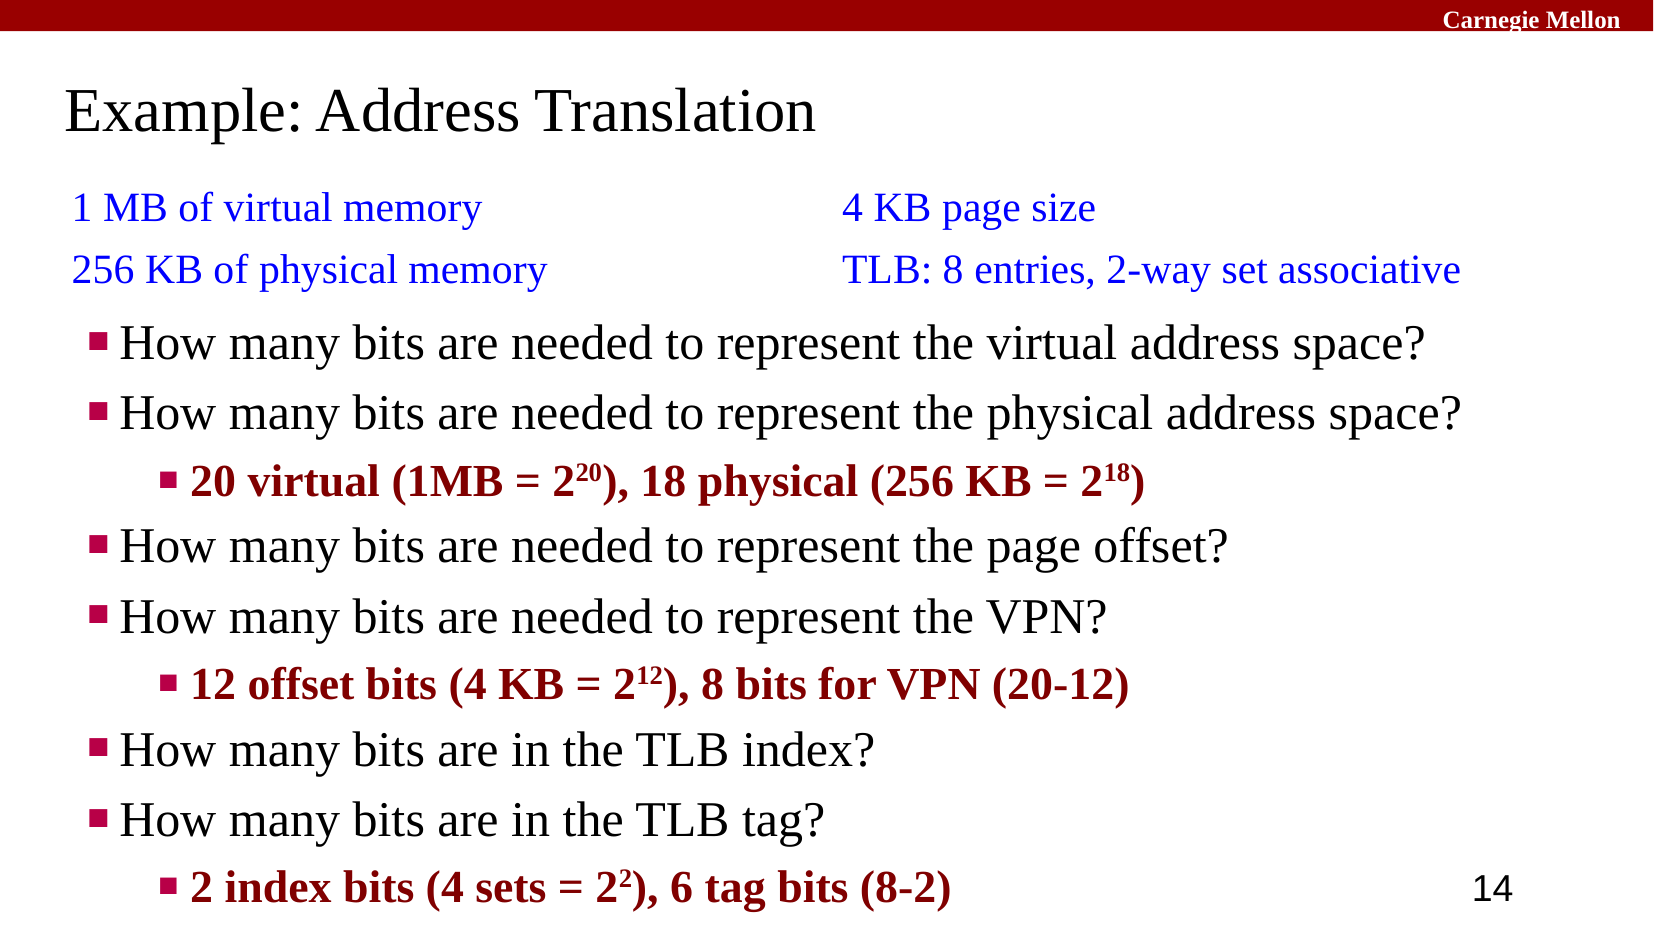

# Example: Address Translation
1 MB of virtual memory
256 KB of physical memory
4 KB page size
TLB: 8 entries, 2-way set associative
How many bits are needed to represent the virtual address space?
How many bits are needed to represent the physical address space?
20 virtual (1MB = 220), 18 physical (256 KB = 218)
How many bits are needed to represent the page offset?
How many bits are needed to represent the VPN?
12 offset bits (4 KB = 212), 8 bits for VPN (20-12)
How many bits are in the TLB index?
How many bits are in the TLB tag?
2 index bits (4 sets = 22), 6 tag bits (8-2)